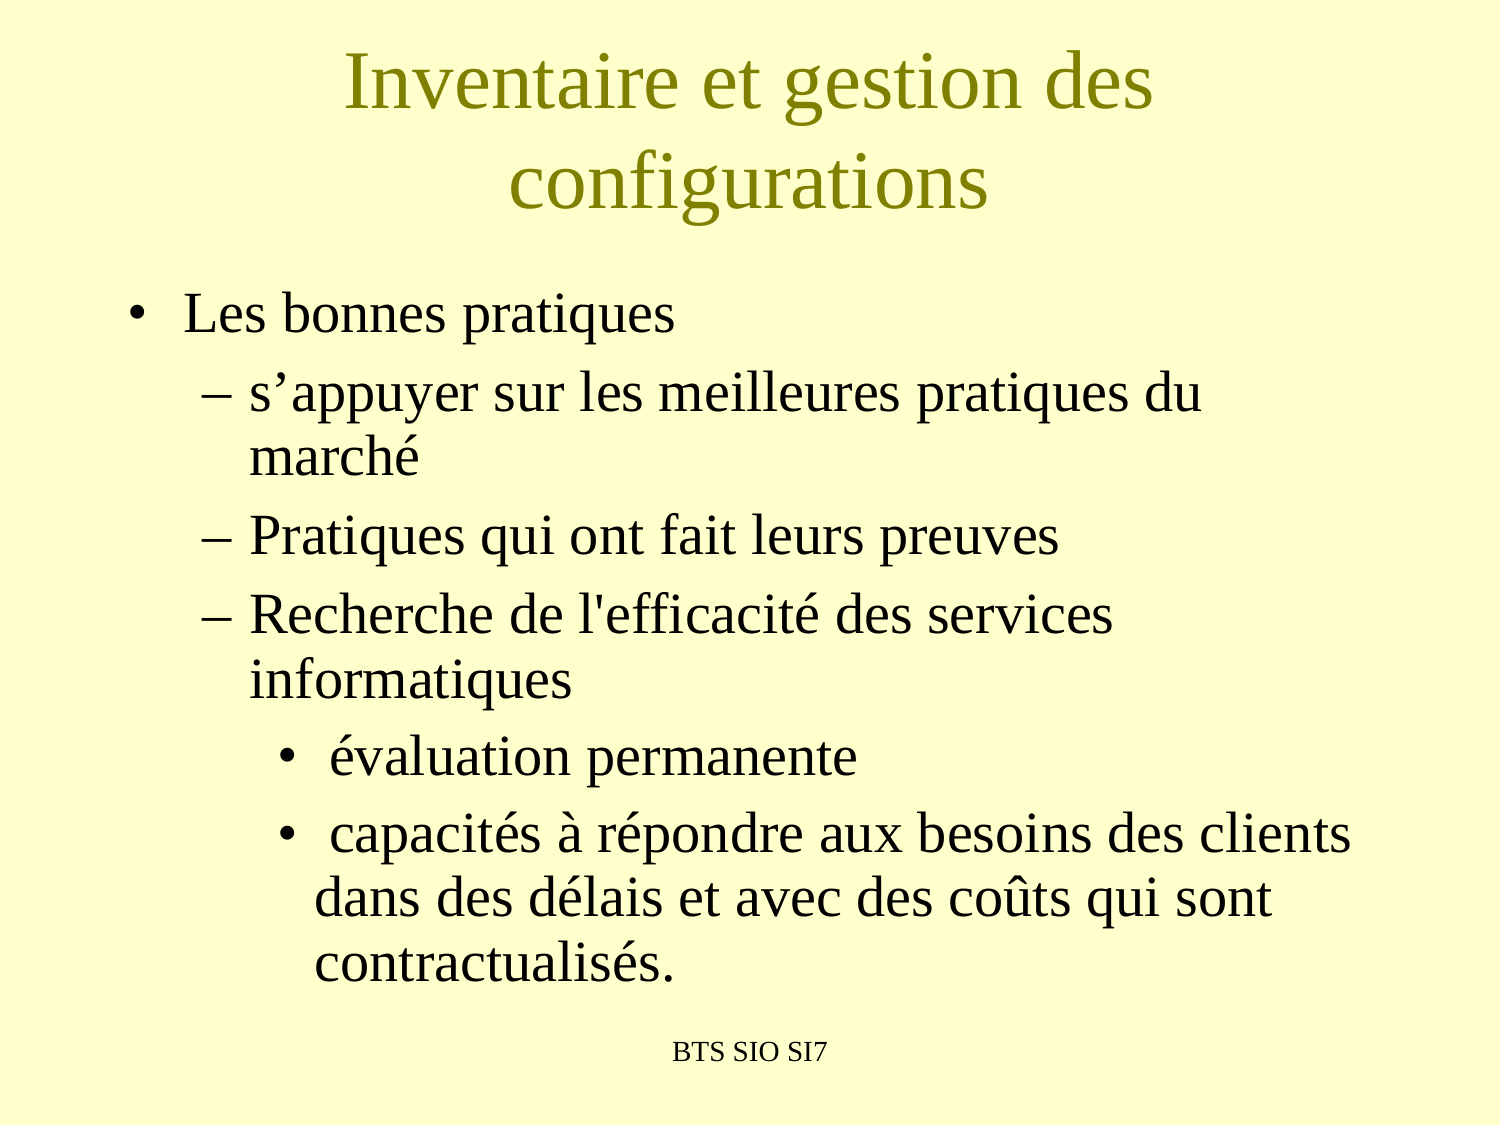

# Les bonnes pratiques
s’appuyer sur les meilleures pratiques du marché
Pratiques qui ont fait leurs preuves
Recherche de l'efficacité des services informatiques
 évaluation permanente
 capacités à répondre aux besoins des clients dans des délais et avec des coûts qui sont contractualisés.
BTS SIO SI7